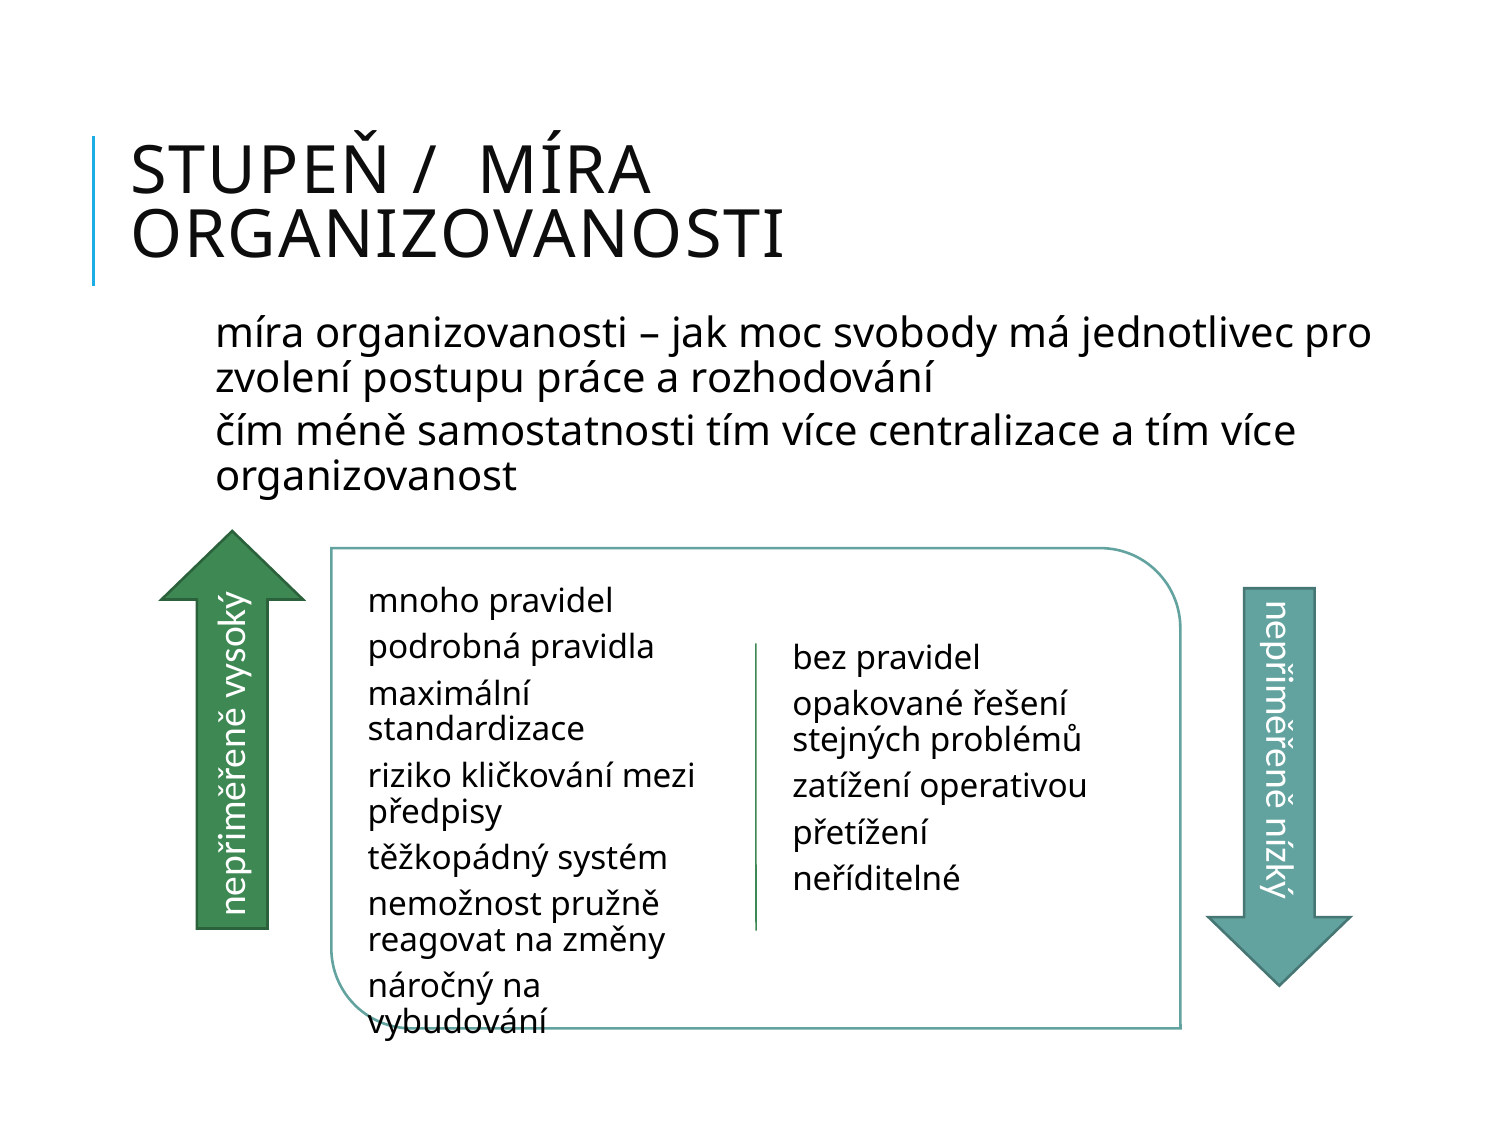

# Stupeň / míra organizovanosti
míra organizovanosti – jak moc svobody má jednotlivec pro zvolení postupu práce a rozhodování
čím méně samostatnosti tím více centralizace a tím více organizovanost
mnoho pravidel
podrobná pravidla
maximální standardizace
riziko kličkování mezi předpisy
těžkopádný systém
nemožnost pružně reagovat na změny
náročný na vybudování
bez pravidel
opakované řešení stejných problémů
zatížení operativou
přetížení
neříditelné
nepřiměřeně vysoký
nepřiměřeně nízký